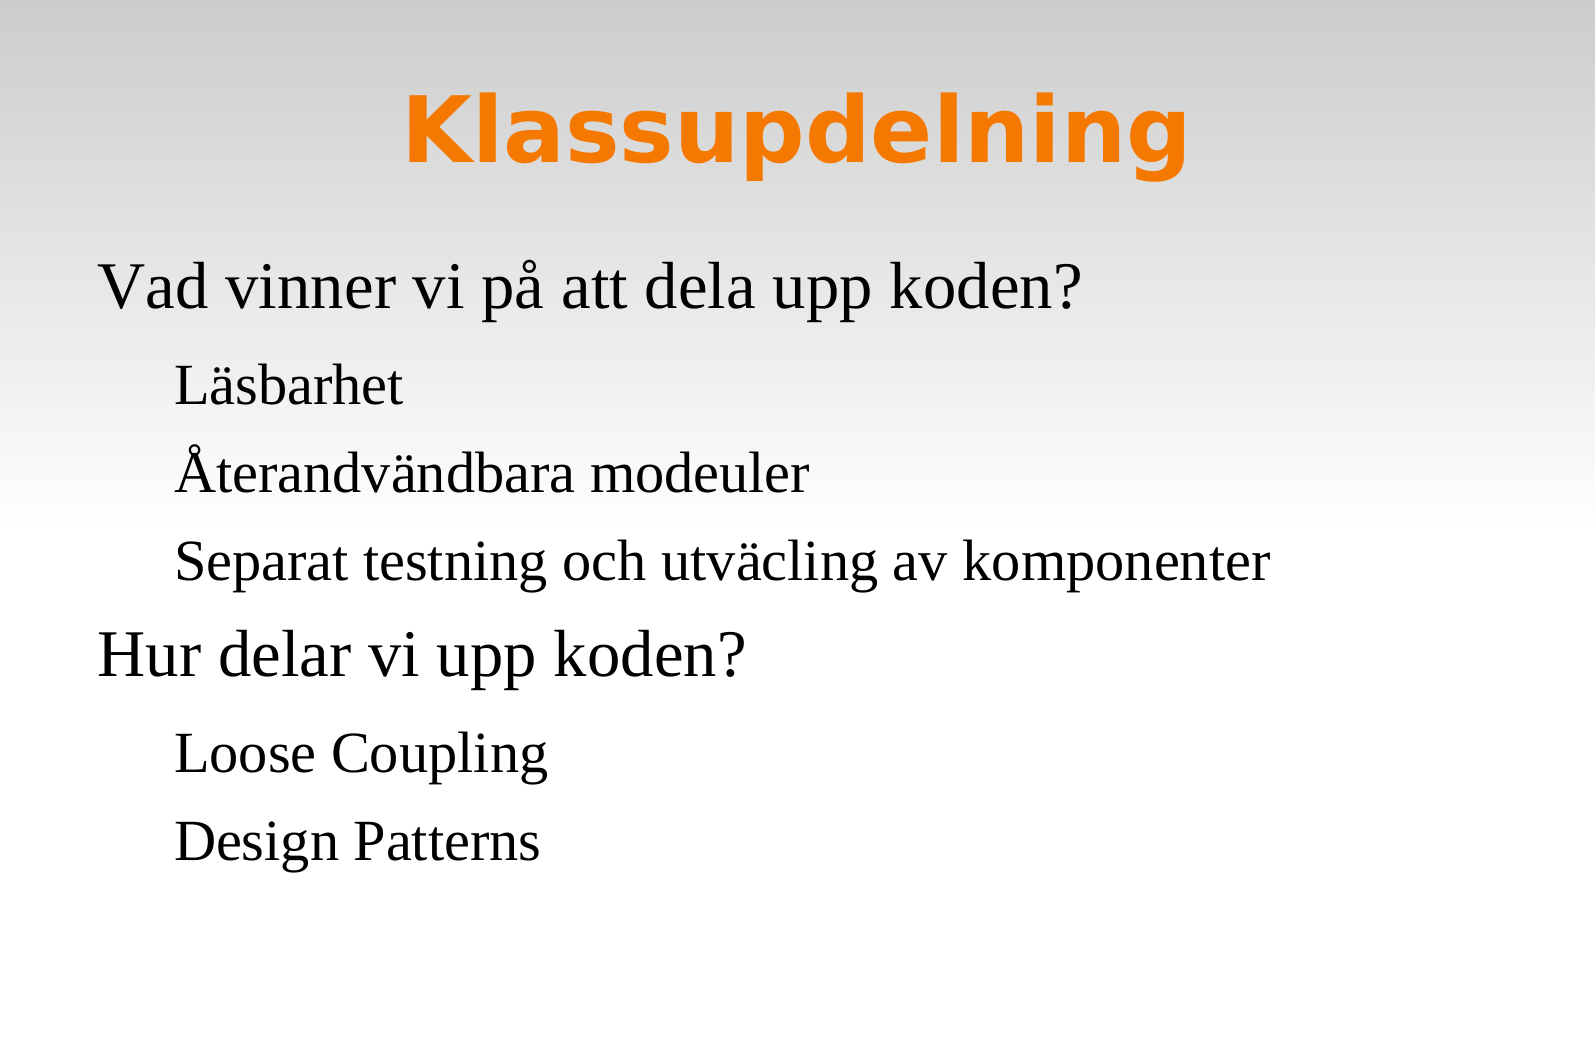

# Klassupdelning
Vad vinner vi på att dela upp koden?
Läsbarhet
Återandvändbara modeuler
Separat testning och utväcling av komponenter
Hur delar vi upp koden?
Loose Coupling
Design Patterns